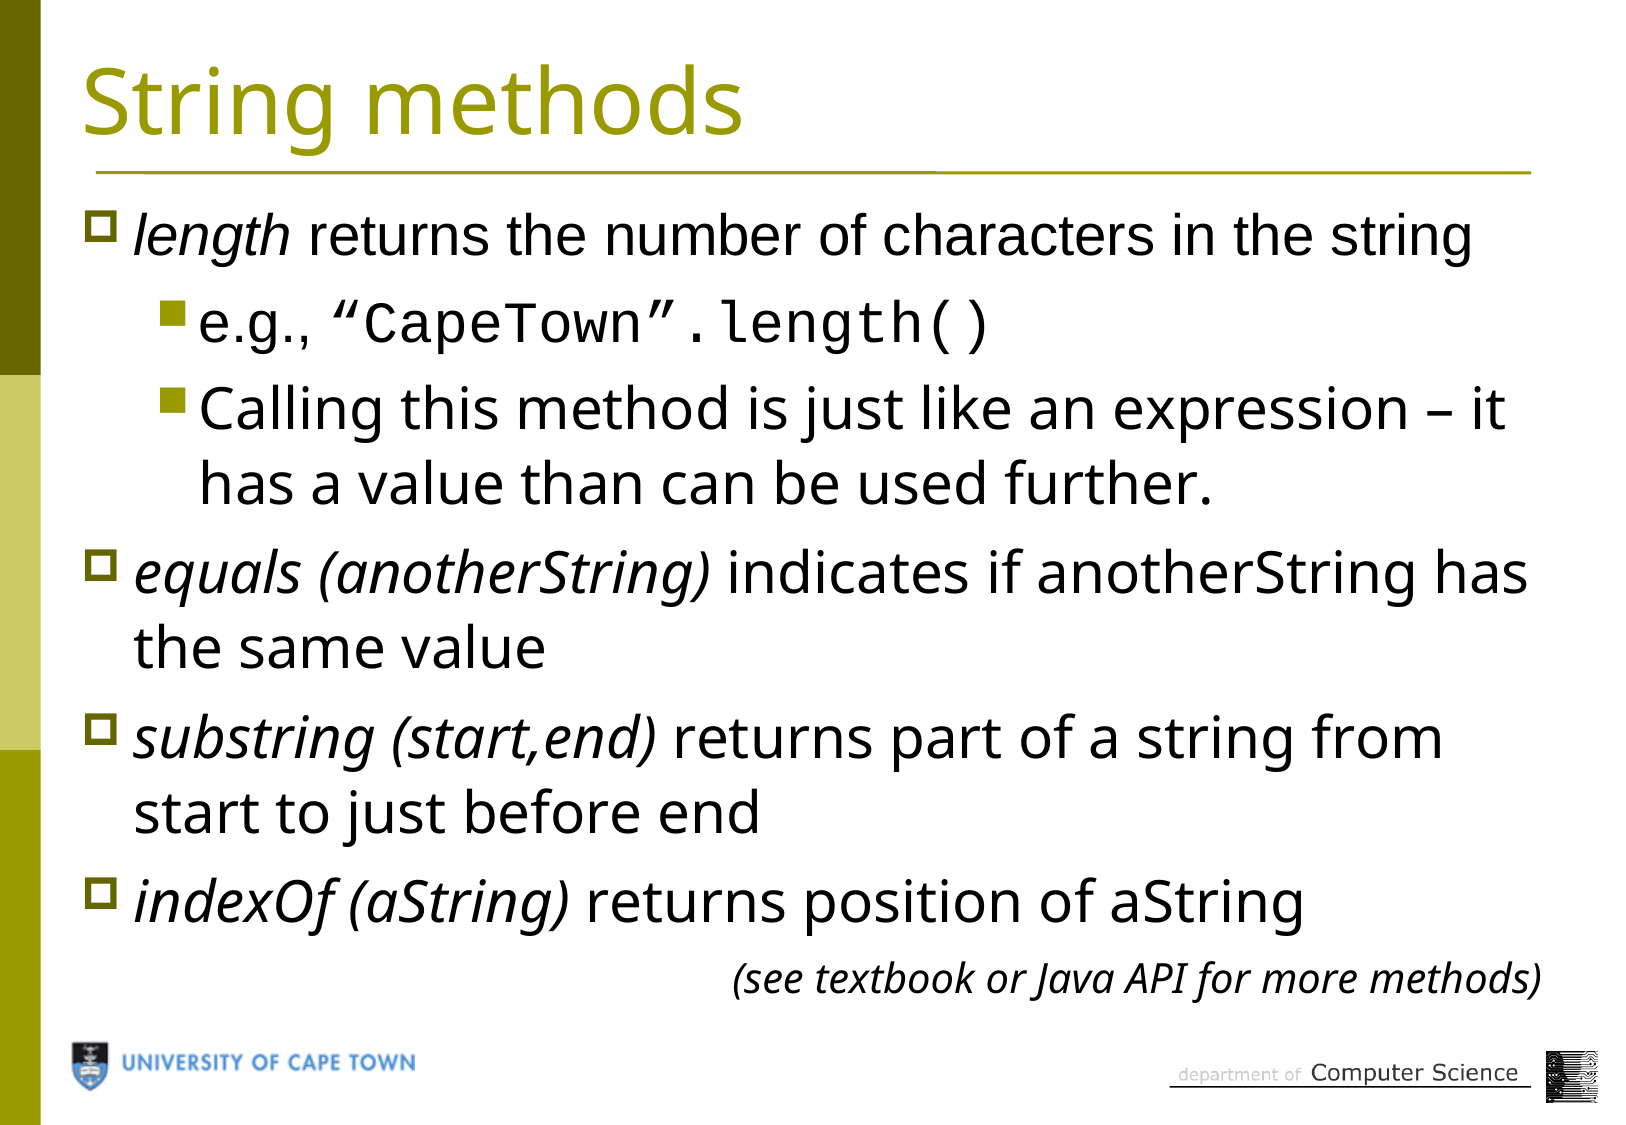

# String methods
length returns the number of characters in the string
e.g., “CapeTown”.length()‏
Calling this method is just like an expression – it has a value than can be used further.
equals (anotherString) indicates if anotherString has the same value
substring (start,end) returns part of a string from start to just before end
indexOf (aString) returns position of aString
(see textbook or Java API for more methods)‏